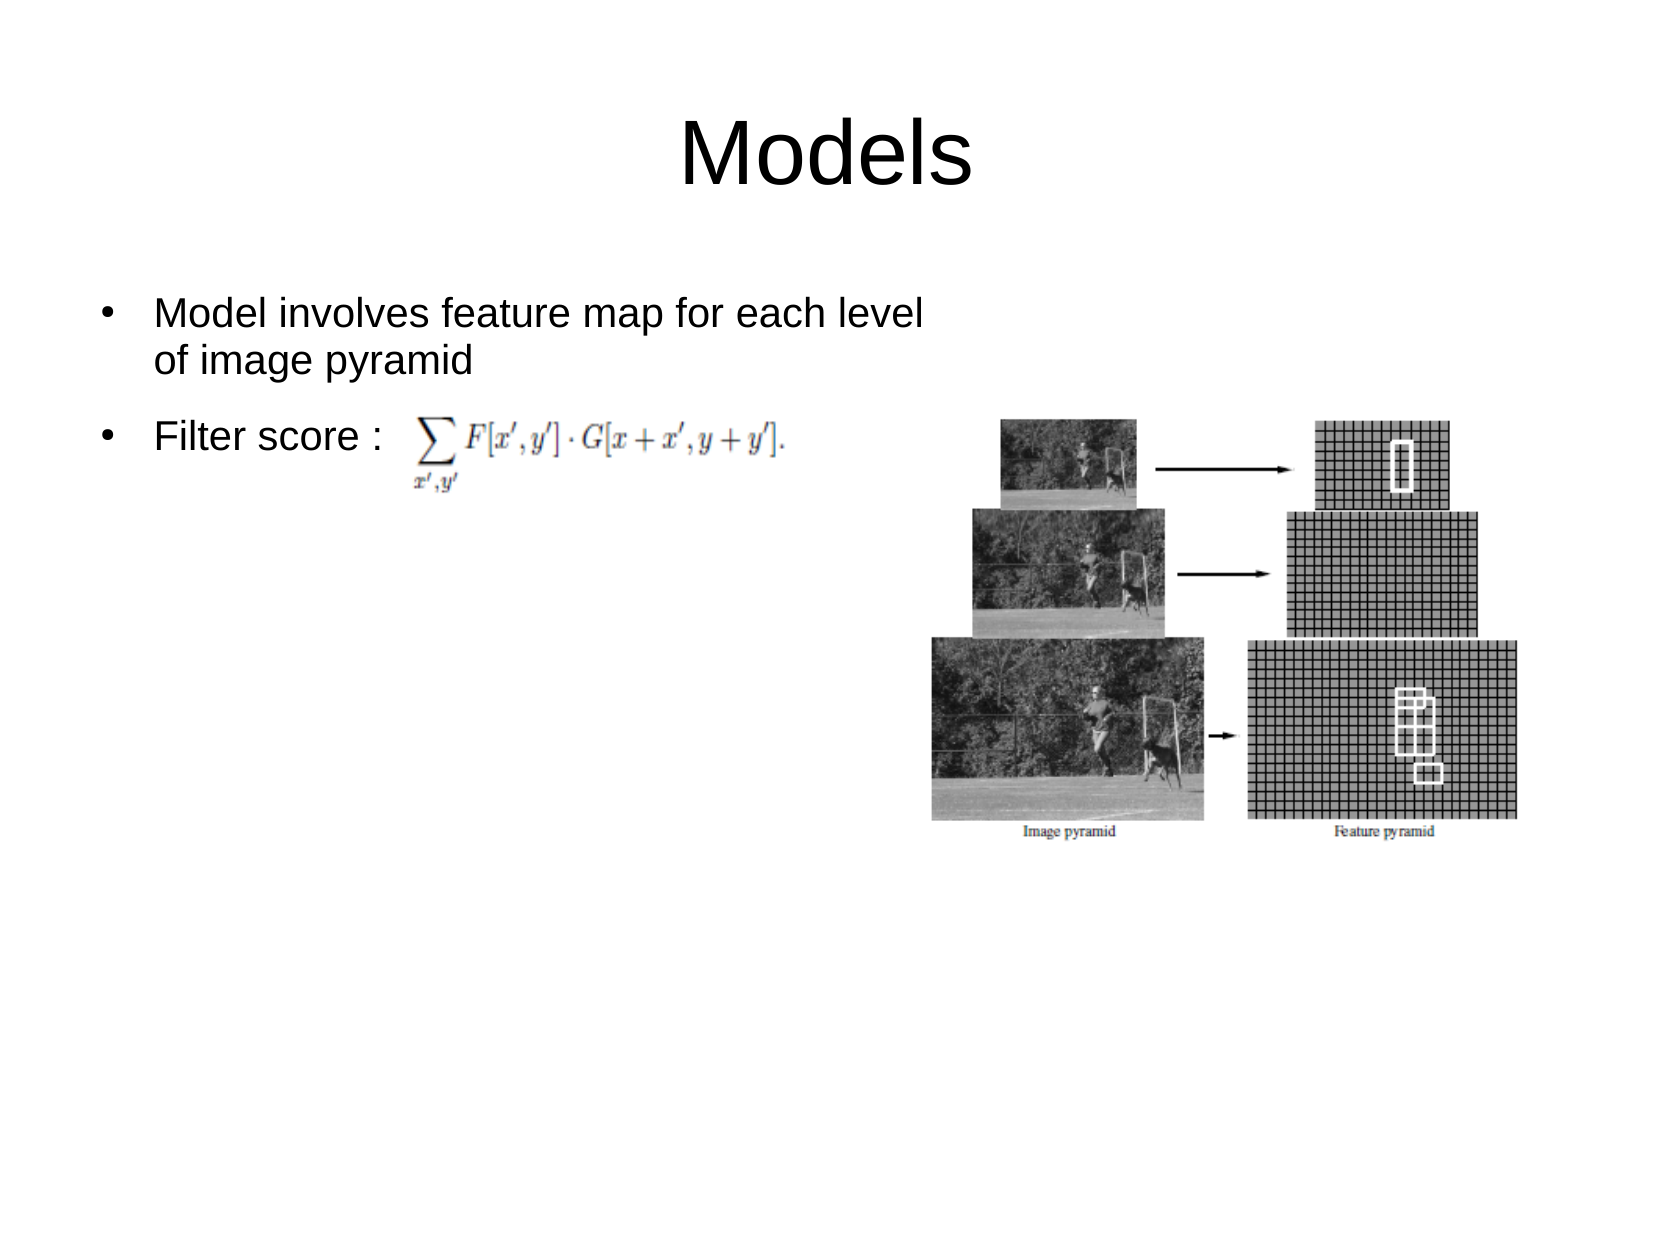

# Models
Model involves feature map for each level of image pyramid
Filter score :